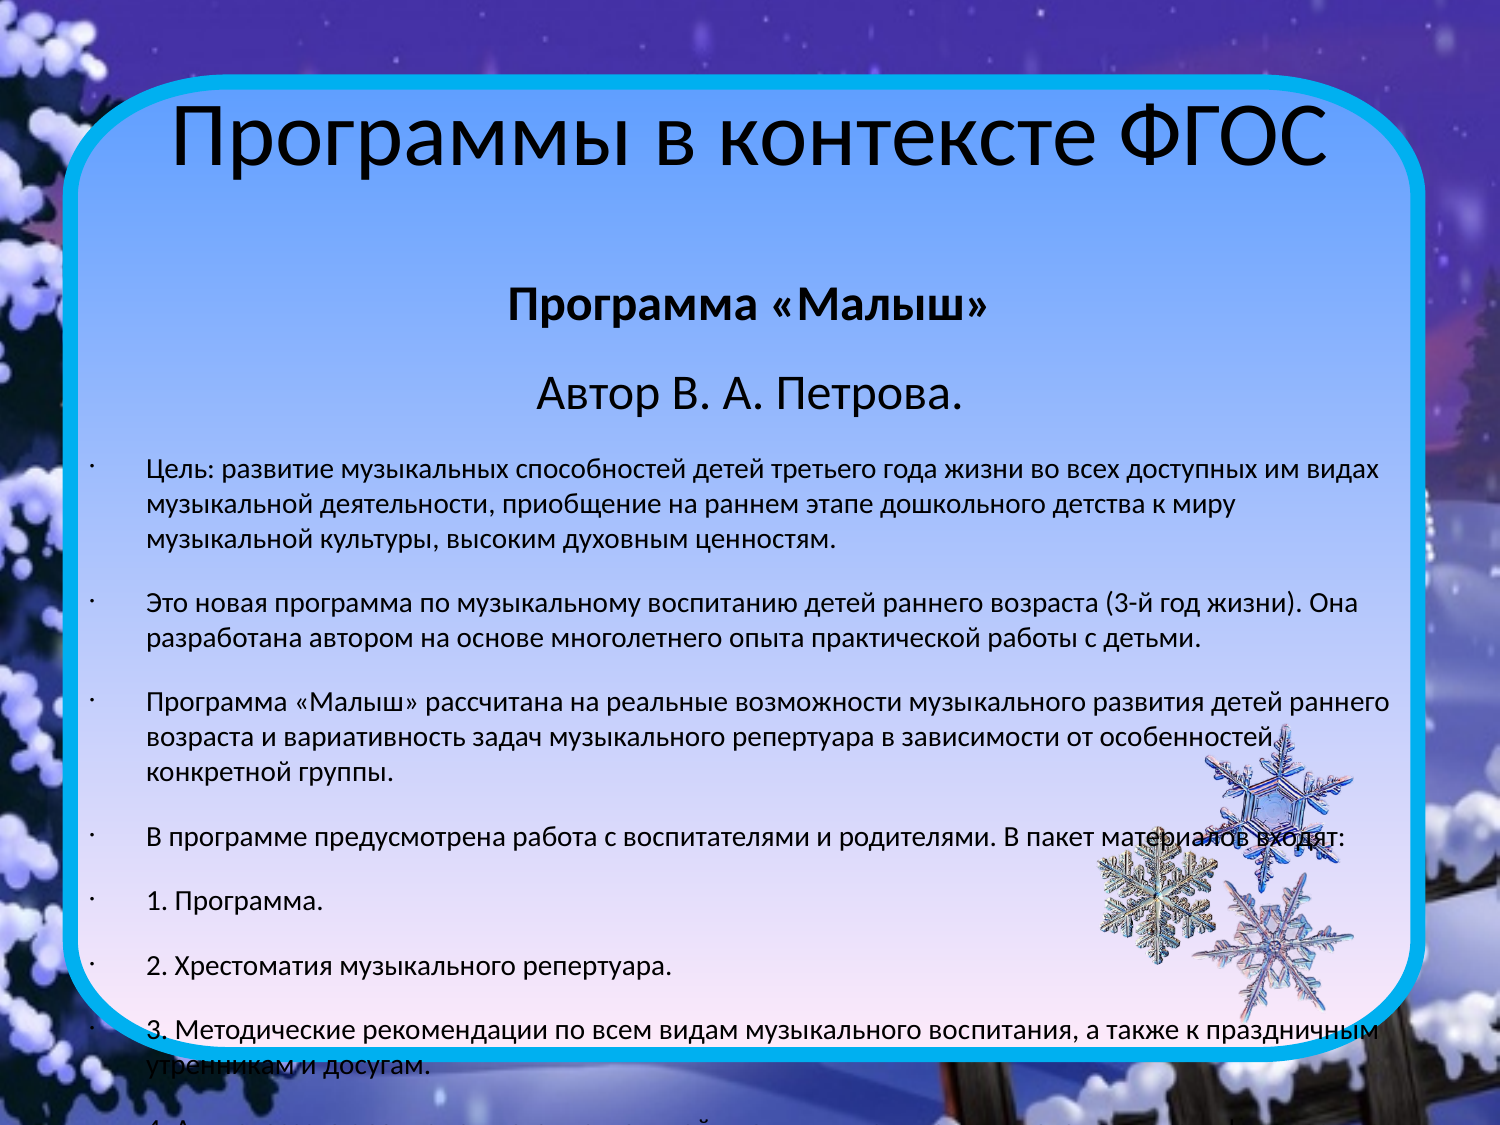

# Программы в контексте ФГОС
Программа «Малыш»
Автор В. А. Петрова.
Цель: развитие музыкальных способностей детей третьего года жизни во всех доступных им видах музыкальной деятельности, приоб­щение на раннем этапе дошкольного детства к миру музыкальной куль­туры, высоким духовным ценностям.
Это новая программа по музыкальному воспитанию детей ранне­го возраста (3-й год жизни). Она разработана автором на основе мно­голетнего опыта практической работы с детьми.
Программа «Малыш» рассчитана на реальные возможности музы­кального развития детей раннего возраста и вариативность задач музыкального репертуара в зависимости от особенностей конкретной группы.
В программе предусмотрена работа с воспитателями и родителями. В пакет материалов входят:
1. Программа.
2. Хрестоматия музыкального репертуара.
3. Методические рекомендации по всем видам музыкального вос­питания, а также к праздничным утренникам и досугам.
4. Аудиокассета c записью инструментальной музыки для слуша­ния в исполнении симфонического и струнного оркестров.